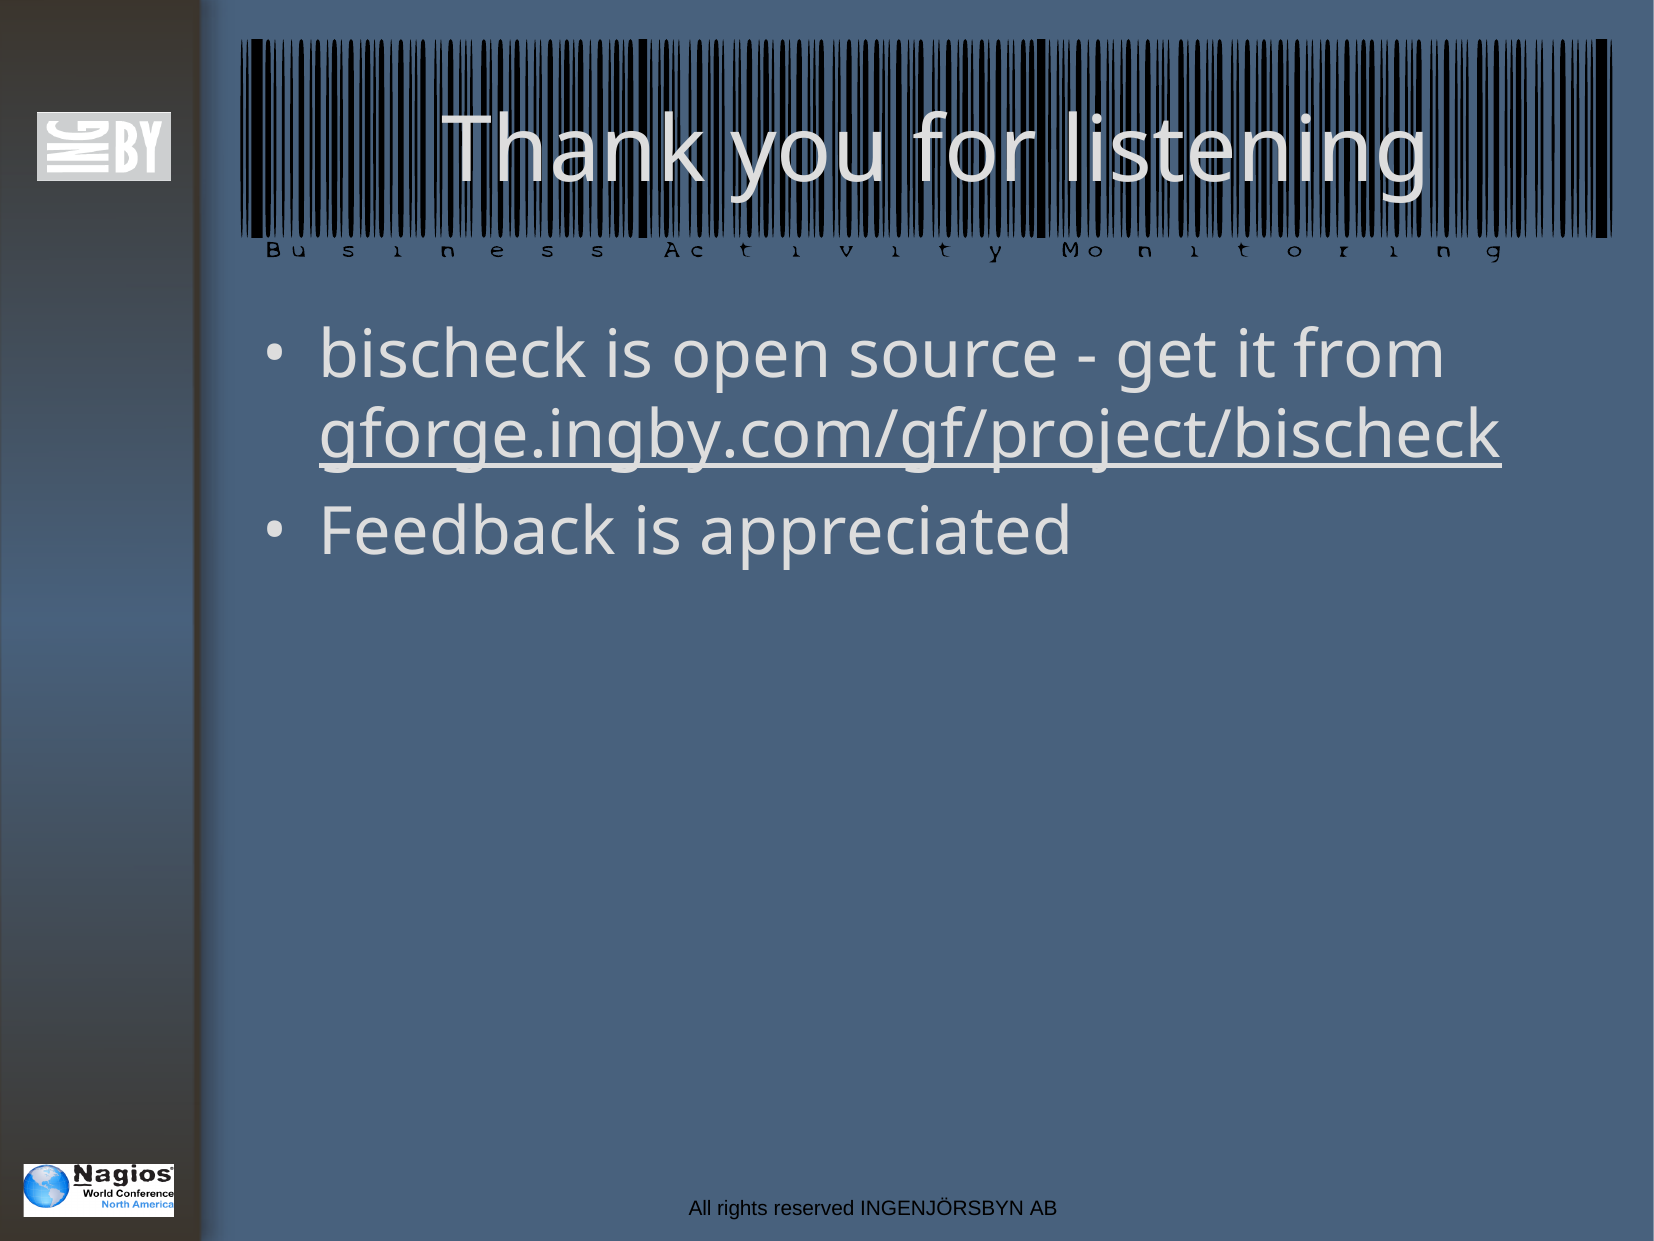

# Thank you for listening
bischeck is open source - get it from gforge.ingby.com/gf/project/bischeck
Feedback is appreciated